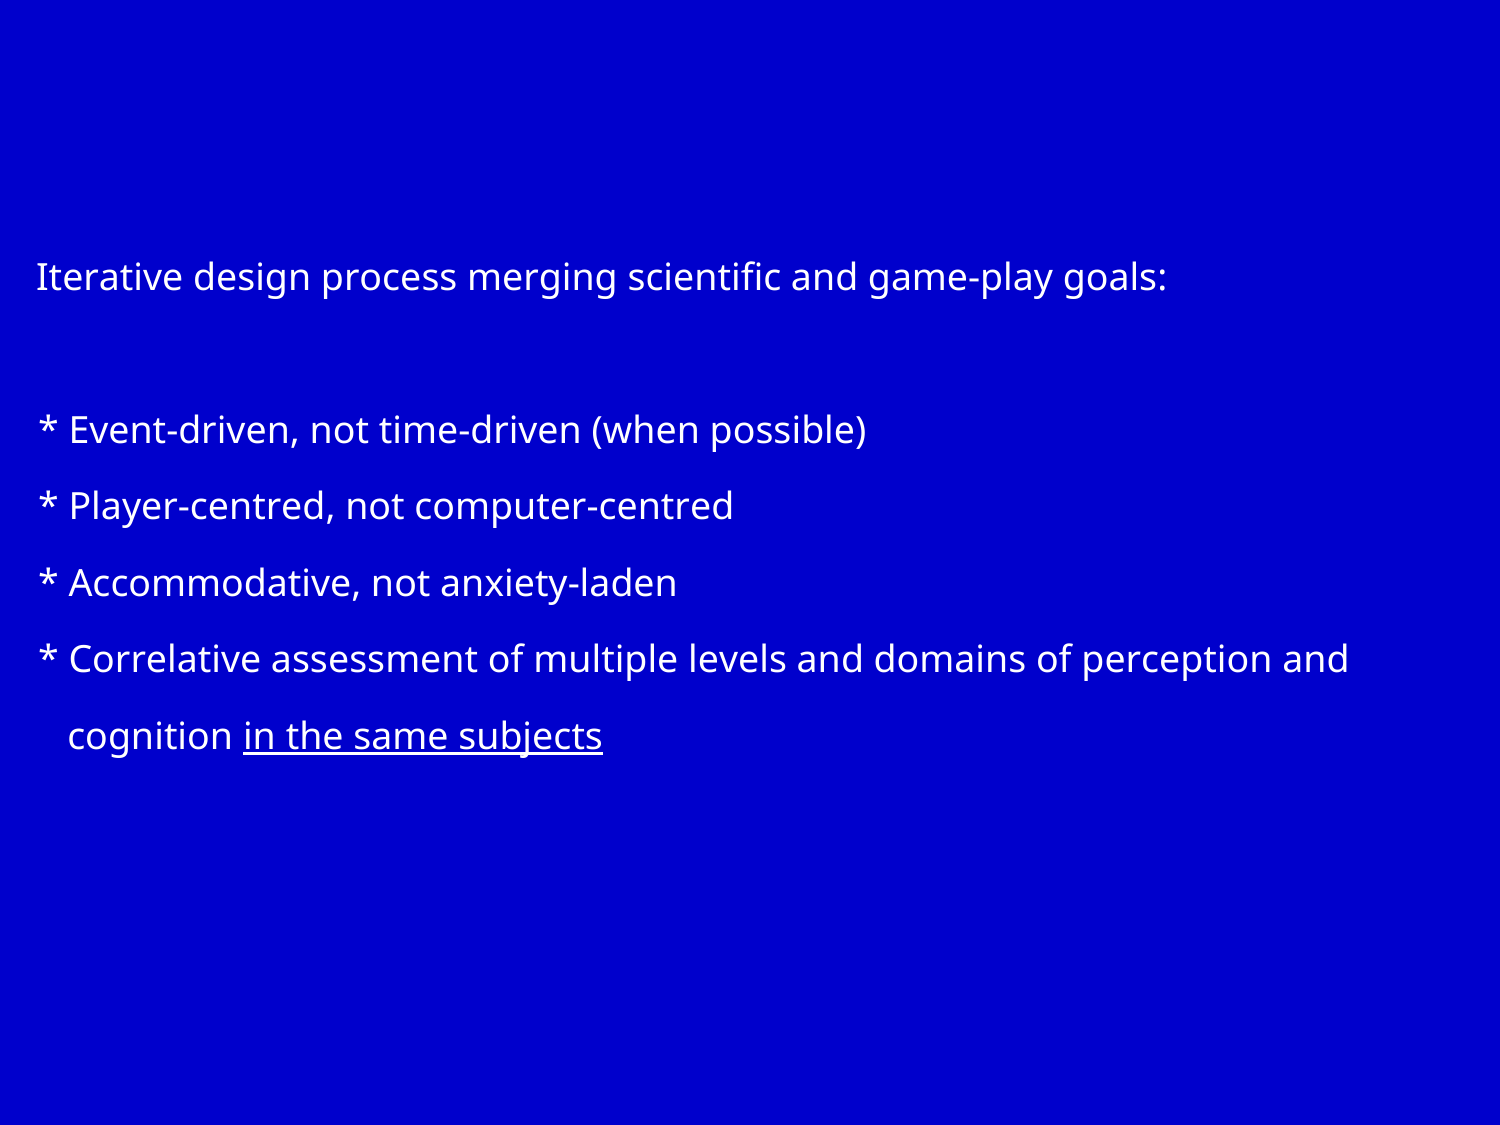

# Iterative design process merging scientific and game-play goals: * Event-driven, not time-driven (when possible) * Player-centred, not computer-centred * Accommodative, not anxiety-laden * Correlative assessment of multiple levels and domains of perception and cognition in the same subjects